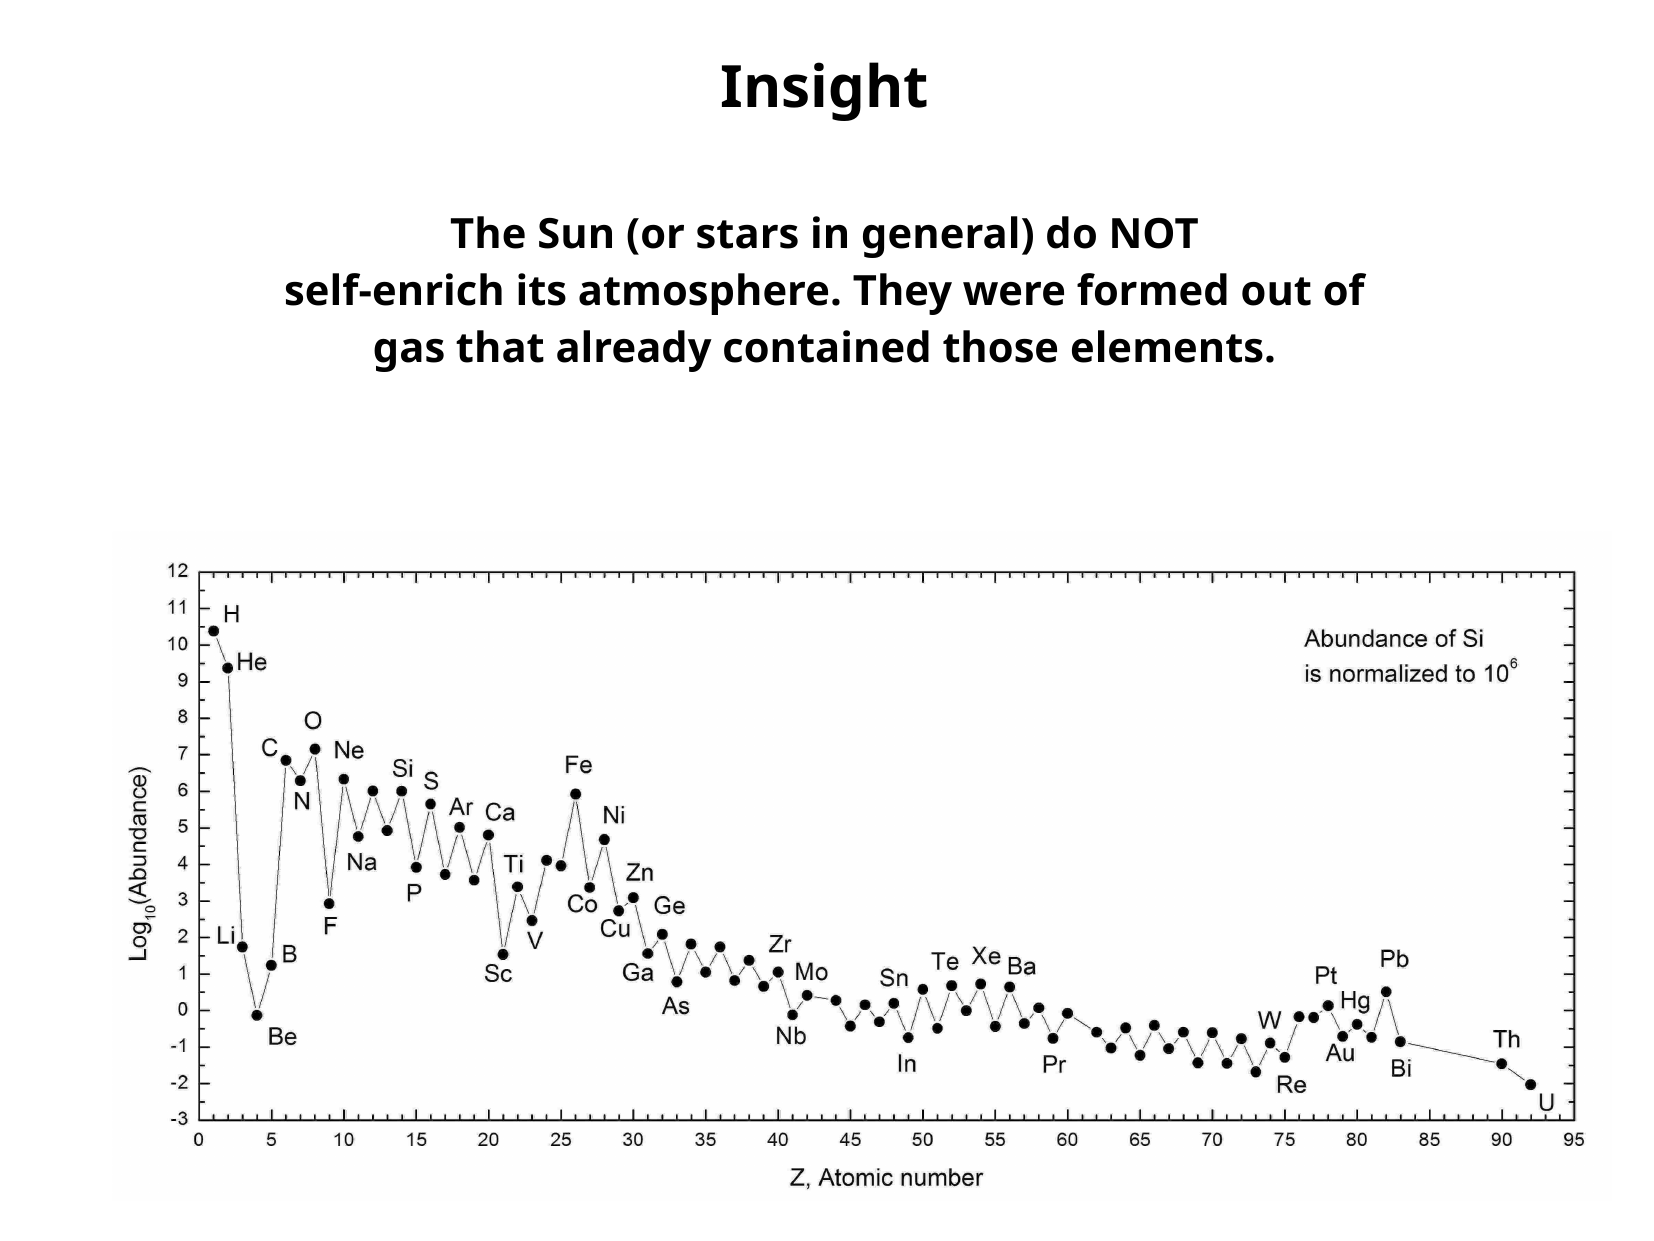

Insight
The Sun (or stars in general) do NOT
self-enrich its atmosphere. They were formed out of gas that already contained those elements.